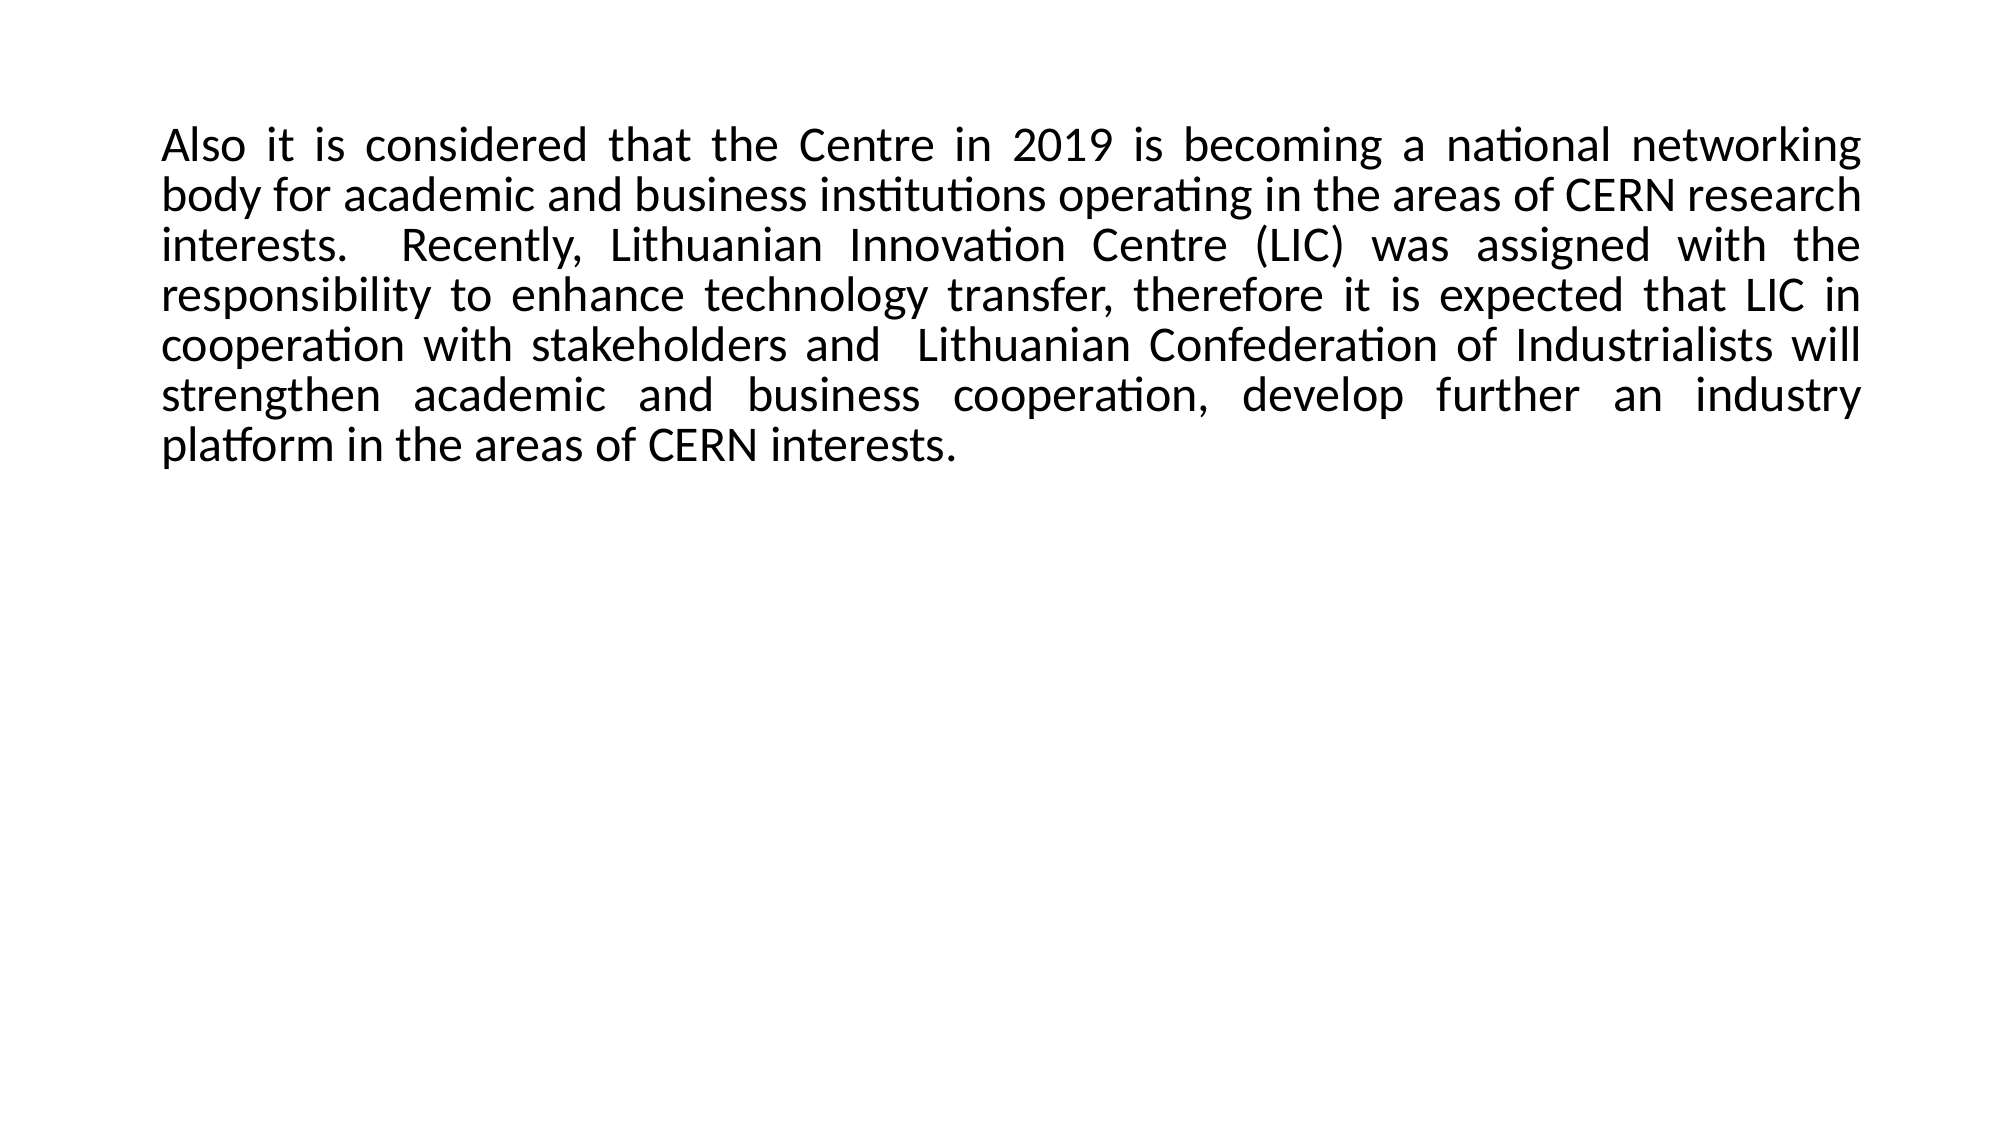

Also it is considered that the Centre in 2019 is becoming a national networking body for academic and business institutions operating in the areas of CERN research interests. Recently, Lithuanian Innovation Centre (LIC) was assigned with the responsibility to enhance technology transfer, therefore it is expected that LIC in cooperation with stakeholders and Lithuanian Confederation of Industrialists will strengthen academic and business cooperation, develop further an industry platform in the areas of CERN interests.